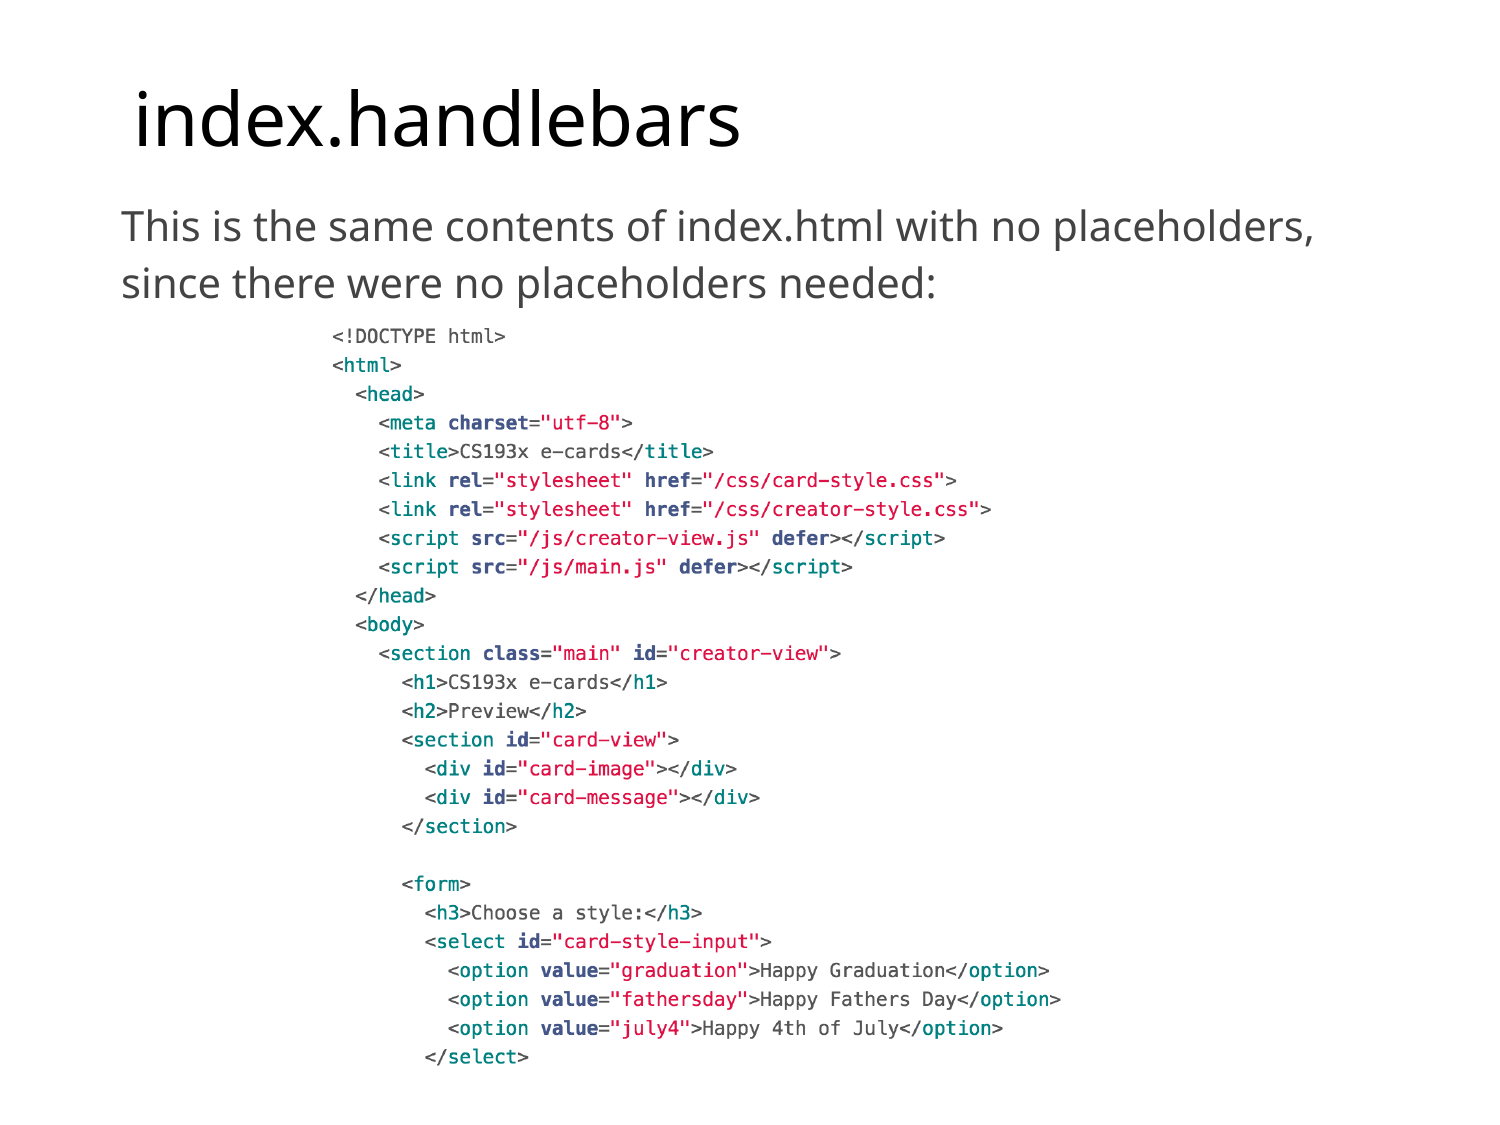

# index.handlebars
This is the same contents of index.html with no placeholders, since there were no placeholders needed: